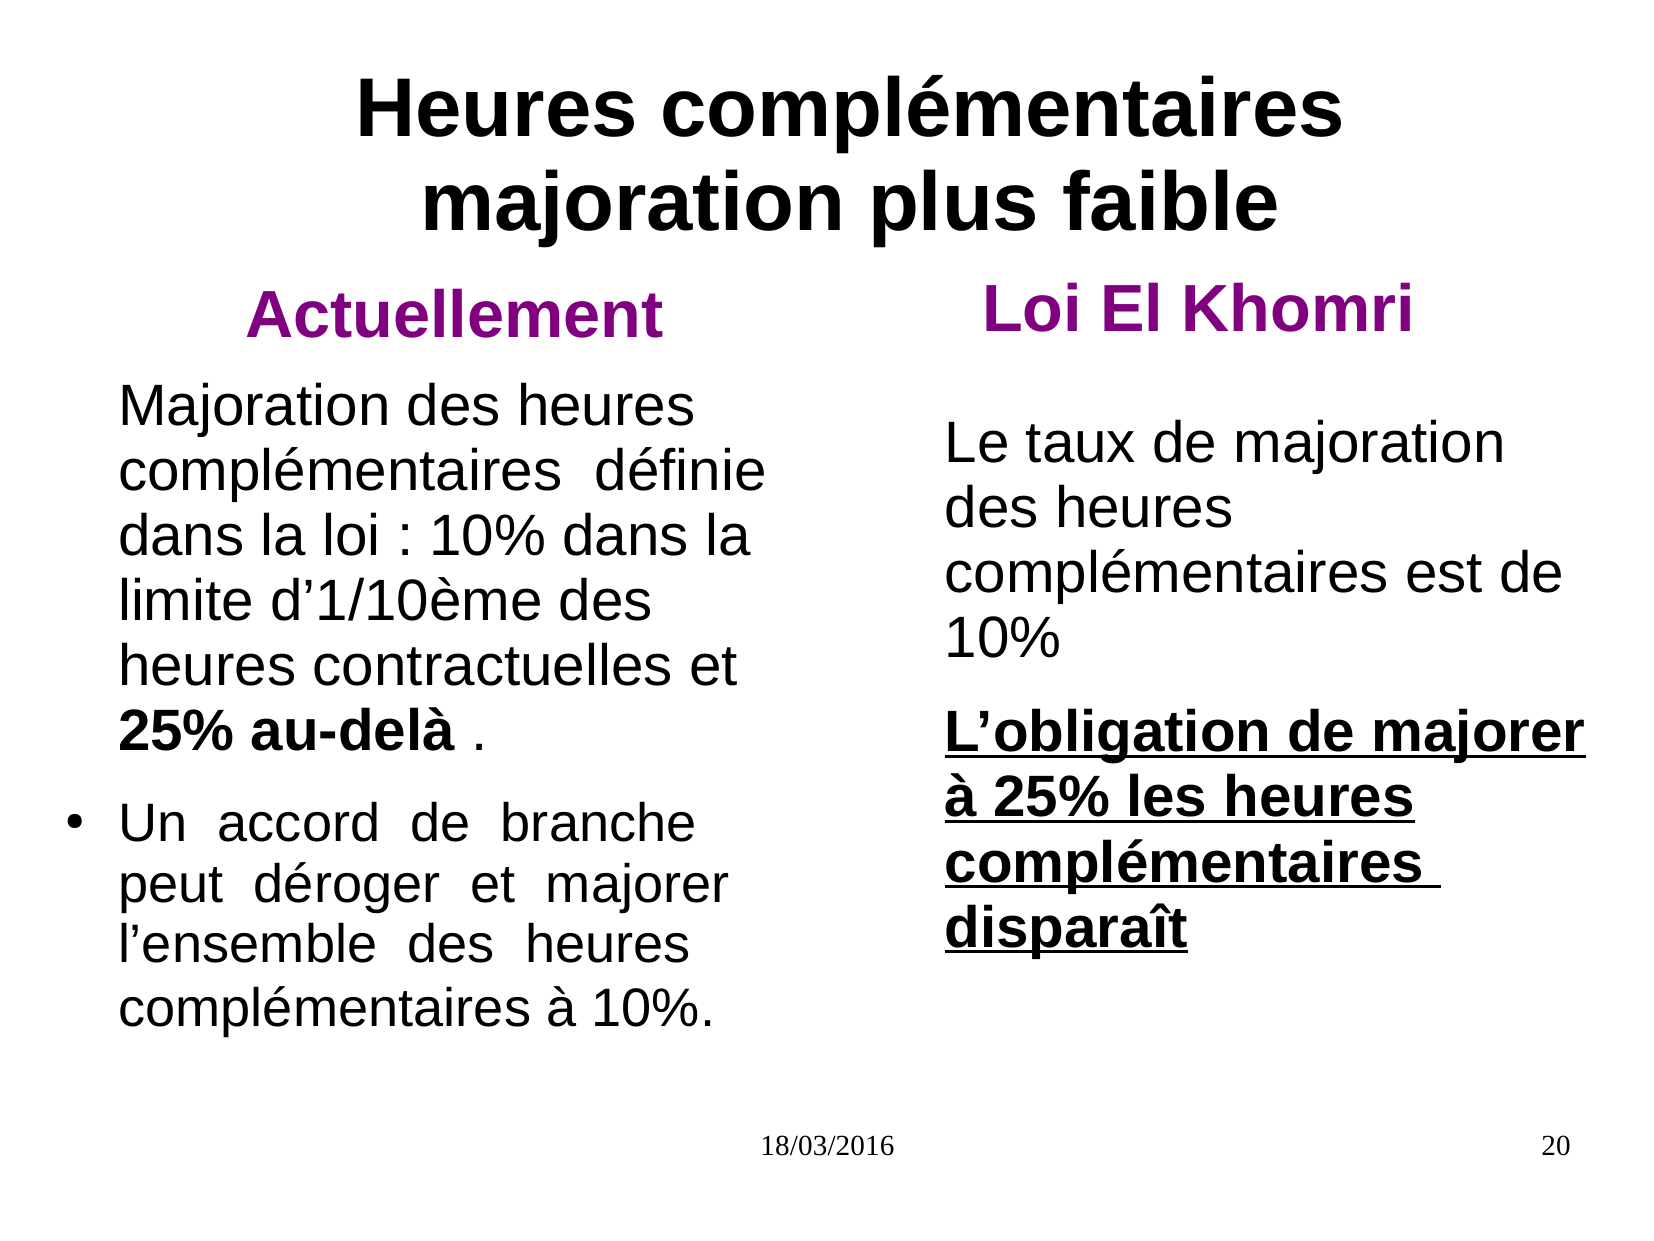

# Heures complémentaires majoration plus faible
Loi El Khomri
Actuellement
Le taux de majoration des heures complémentaires est de 10%
L’obligation de majorer à 25% les heures complémentaires disparaît
Majoration des heures complémentaires définie dans la loi : 10% dans la limite d’1/10ème des heures contractuelles et 25% au-delà .
Un accord de branche peut déroger et majorer l’ensemble des heures complémentaires à 10%.
18/03/2016
20